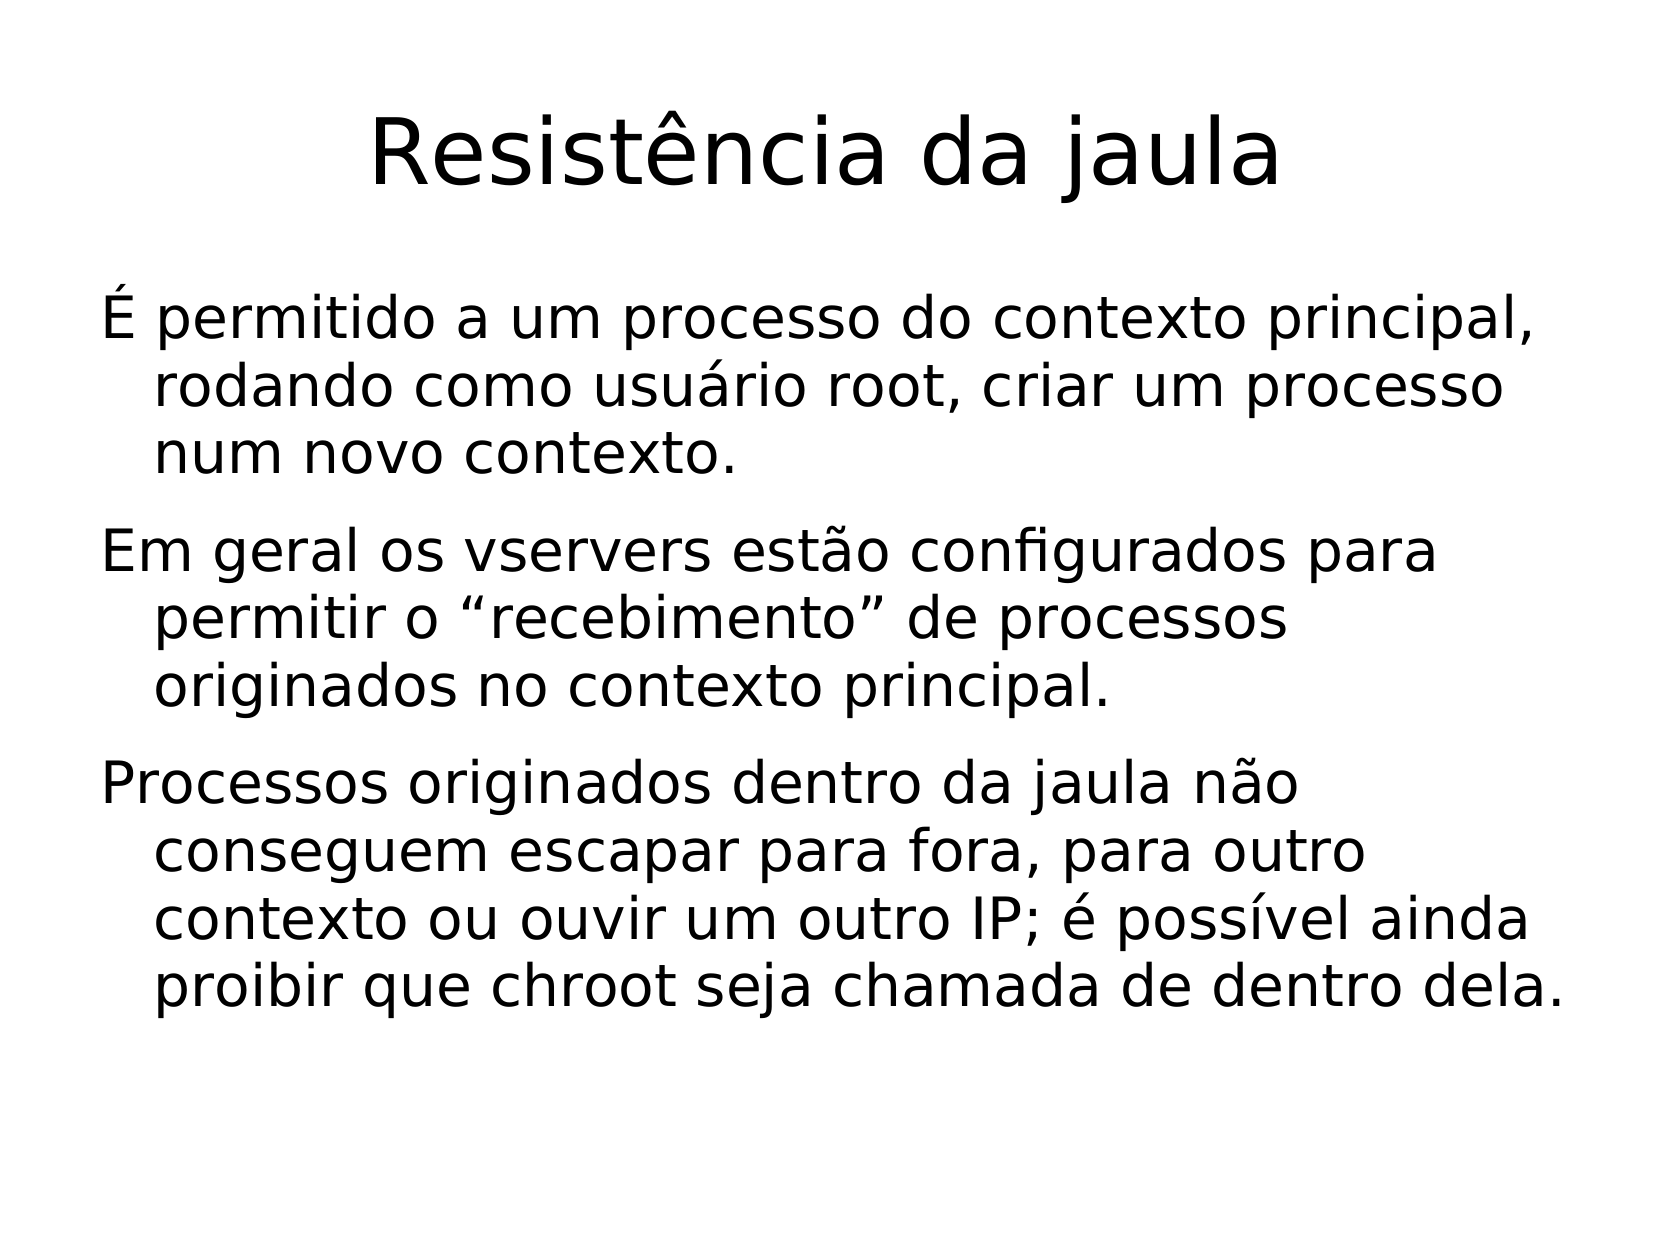

# Resistência da jaula
É permitido a um processo do contexto principal, rodando como usuário root, criar um processo num novo contexto.
Em geral os vservers estão configurados para permitir o “recebimento” de processos originados no contexto principal.
Processos originados dentro da jaula não conseguem escapar para fora, para outro contexto ou ouvir um outro IP; é possível ainda proibir que chroot seja chamada de dentro dela.